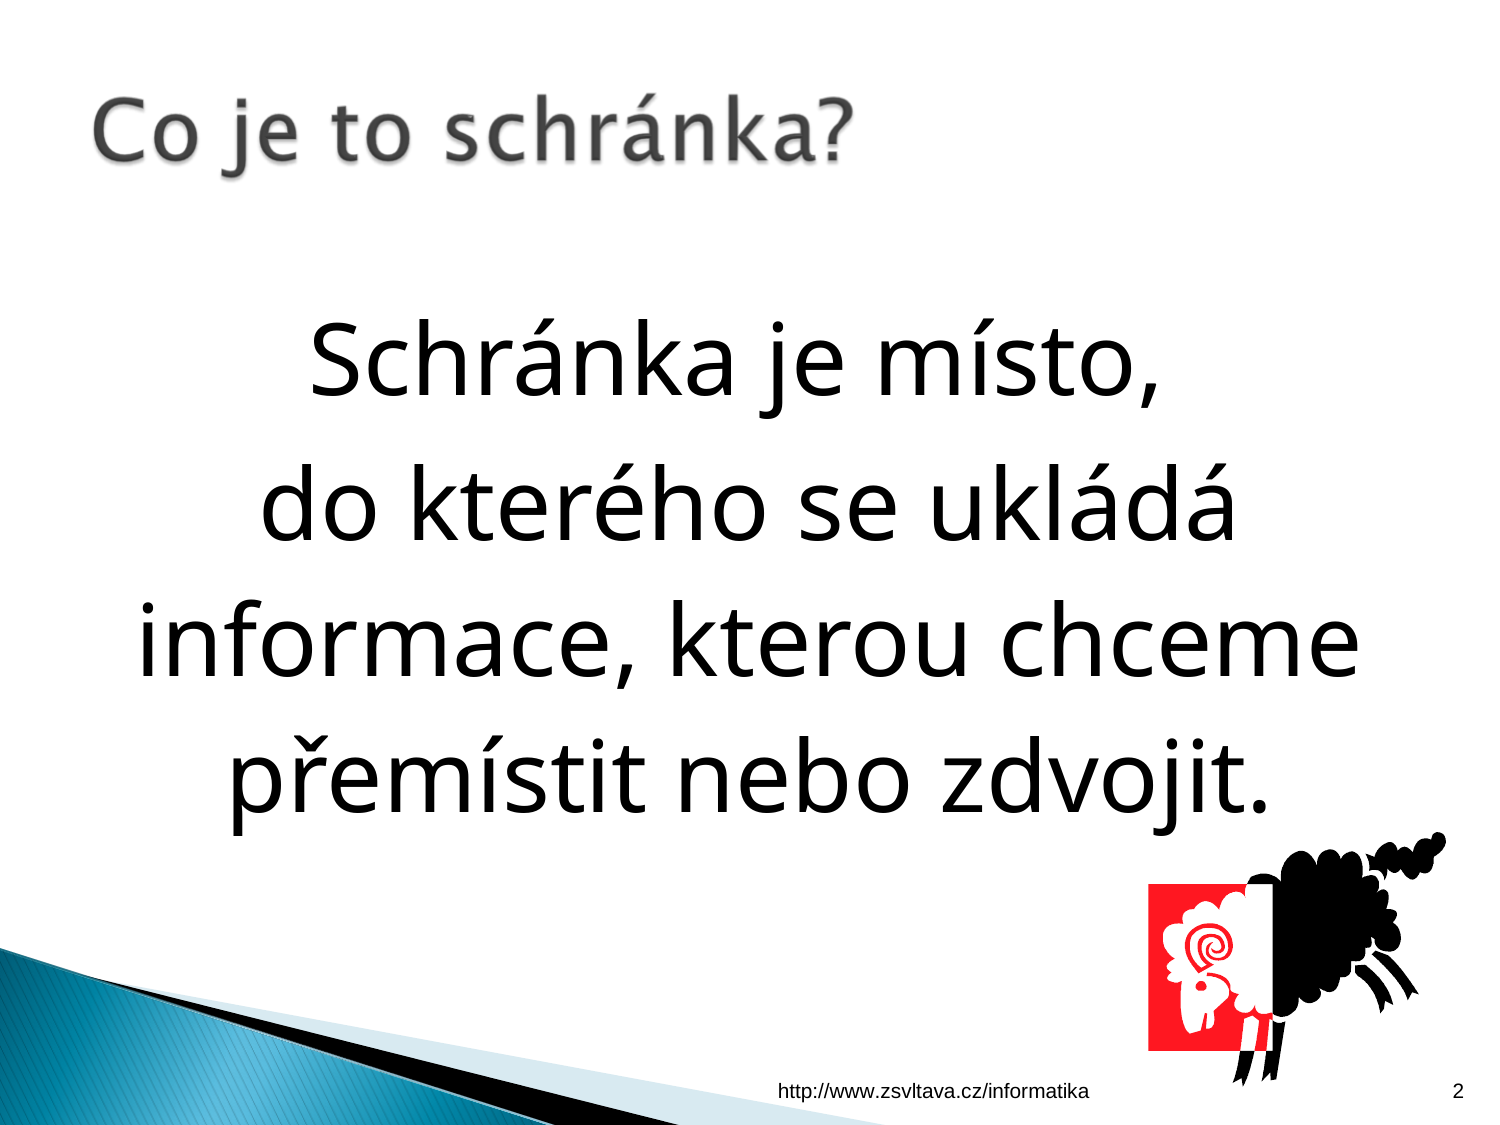

# Schránka je místo,
do kterého se ukládá informace, kterou chceme přemístit nebo zdvojit.
http://www.zsvltava.cz/informatika